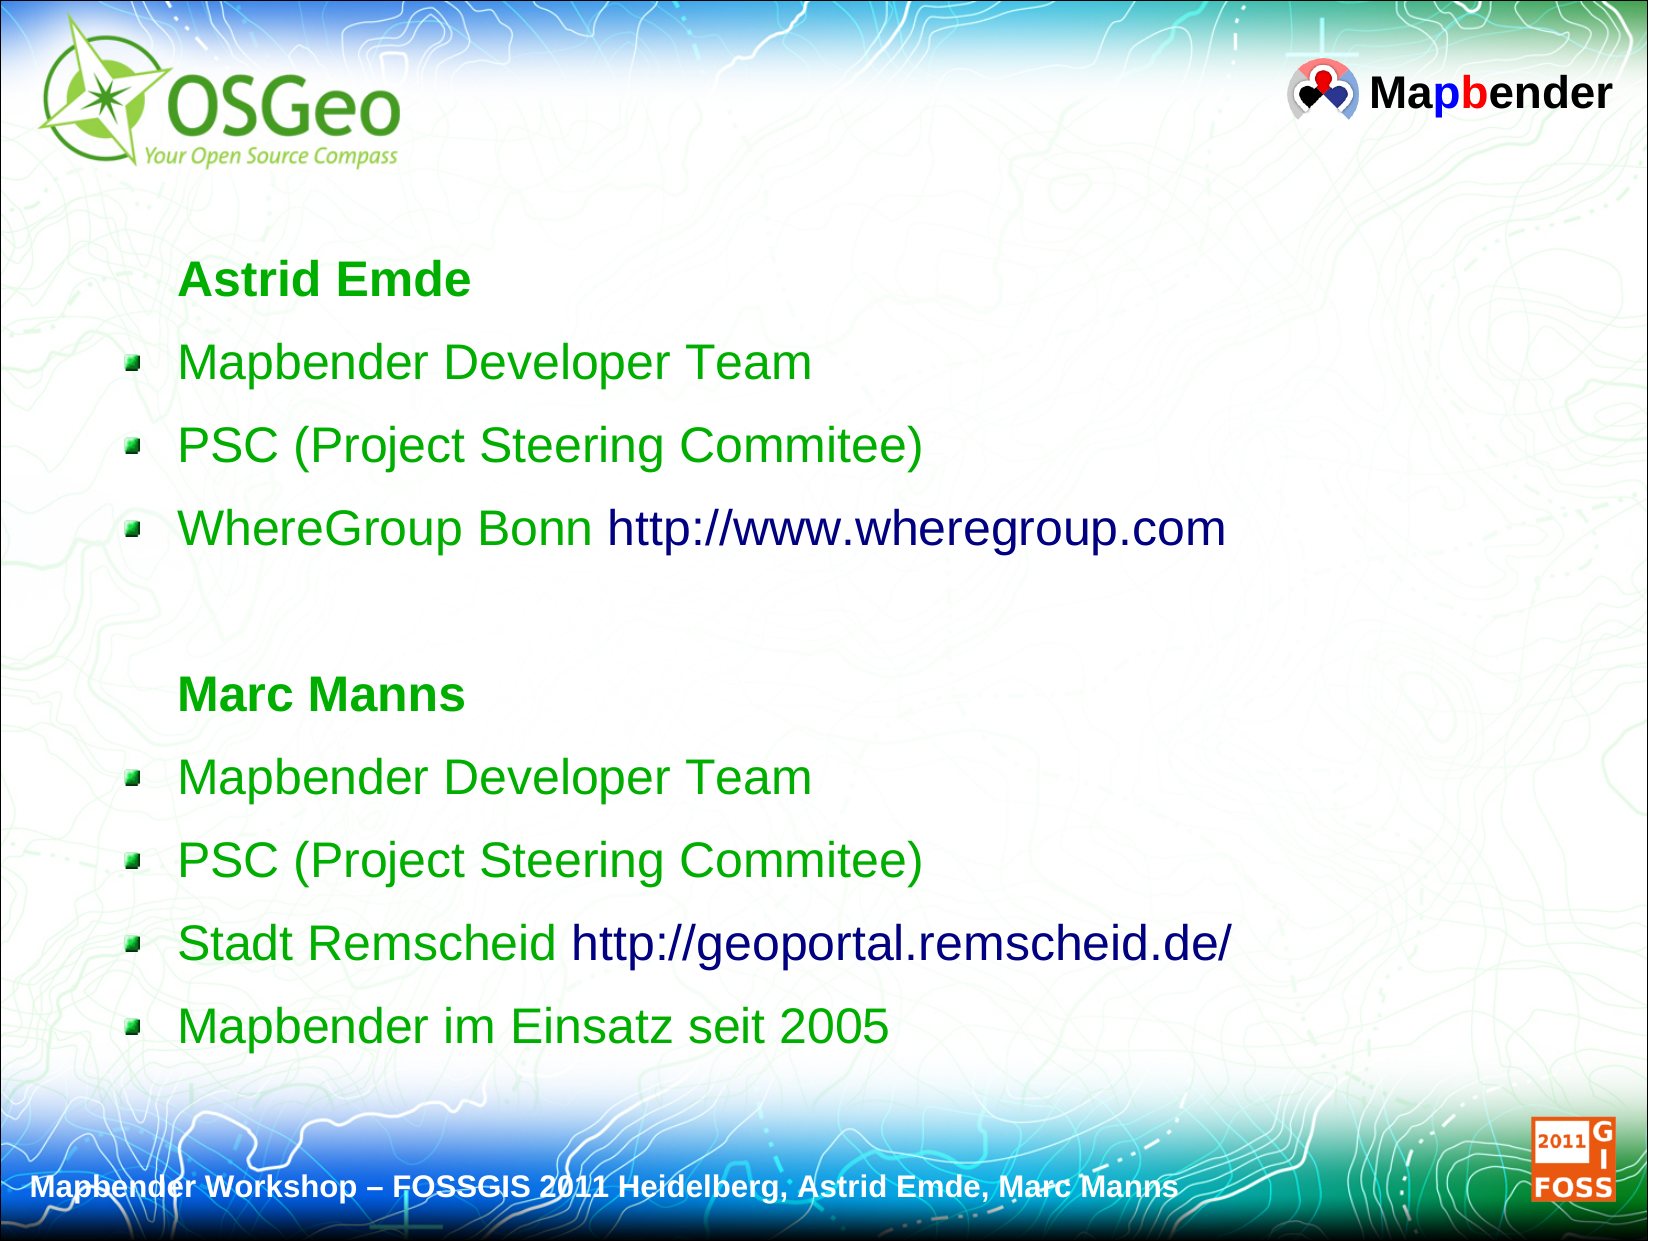

# Astrid Emde
Mapbender Developer Team
PSC (Project Steering Commitee)
WhereGroup Bonn http://www.wheregroup.com
Marc Manns
Mapbender Developer Team
PSC (Project Steering Commitee)
Stadt Remscheid http://geoportal.remscheid.de/
Mapbender im Einsatz seit 2005